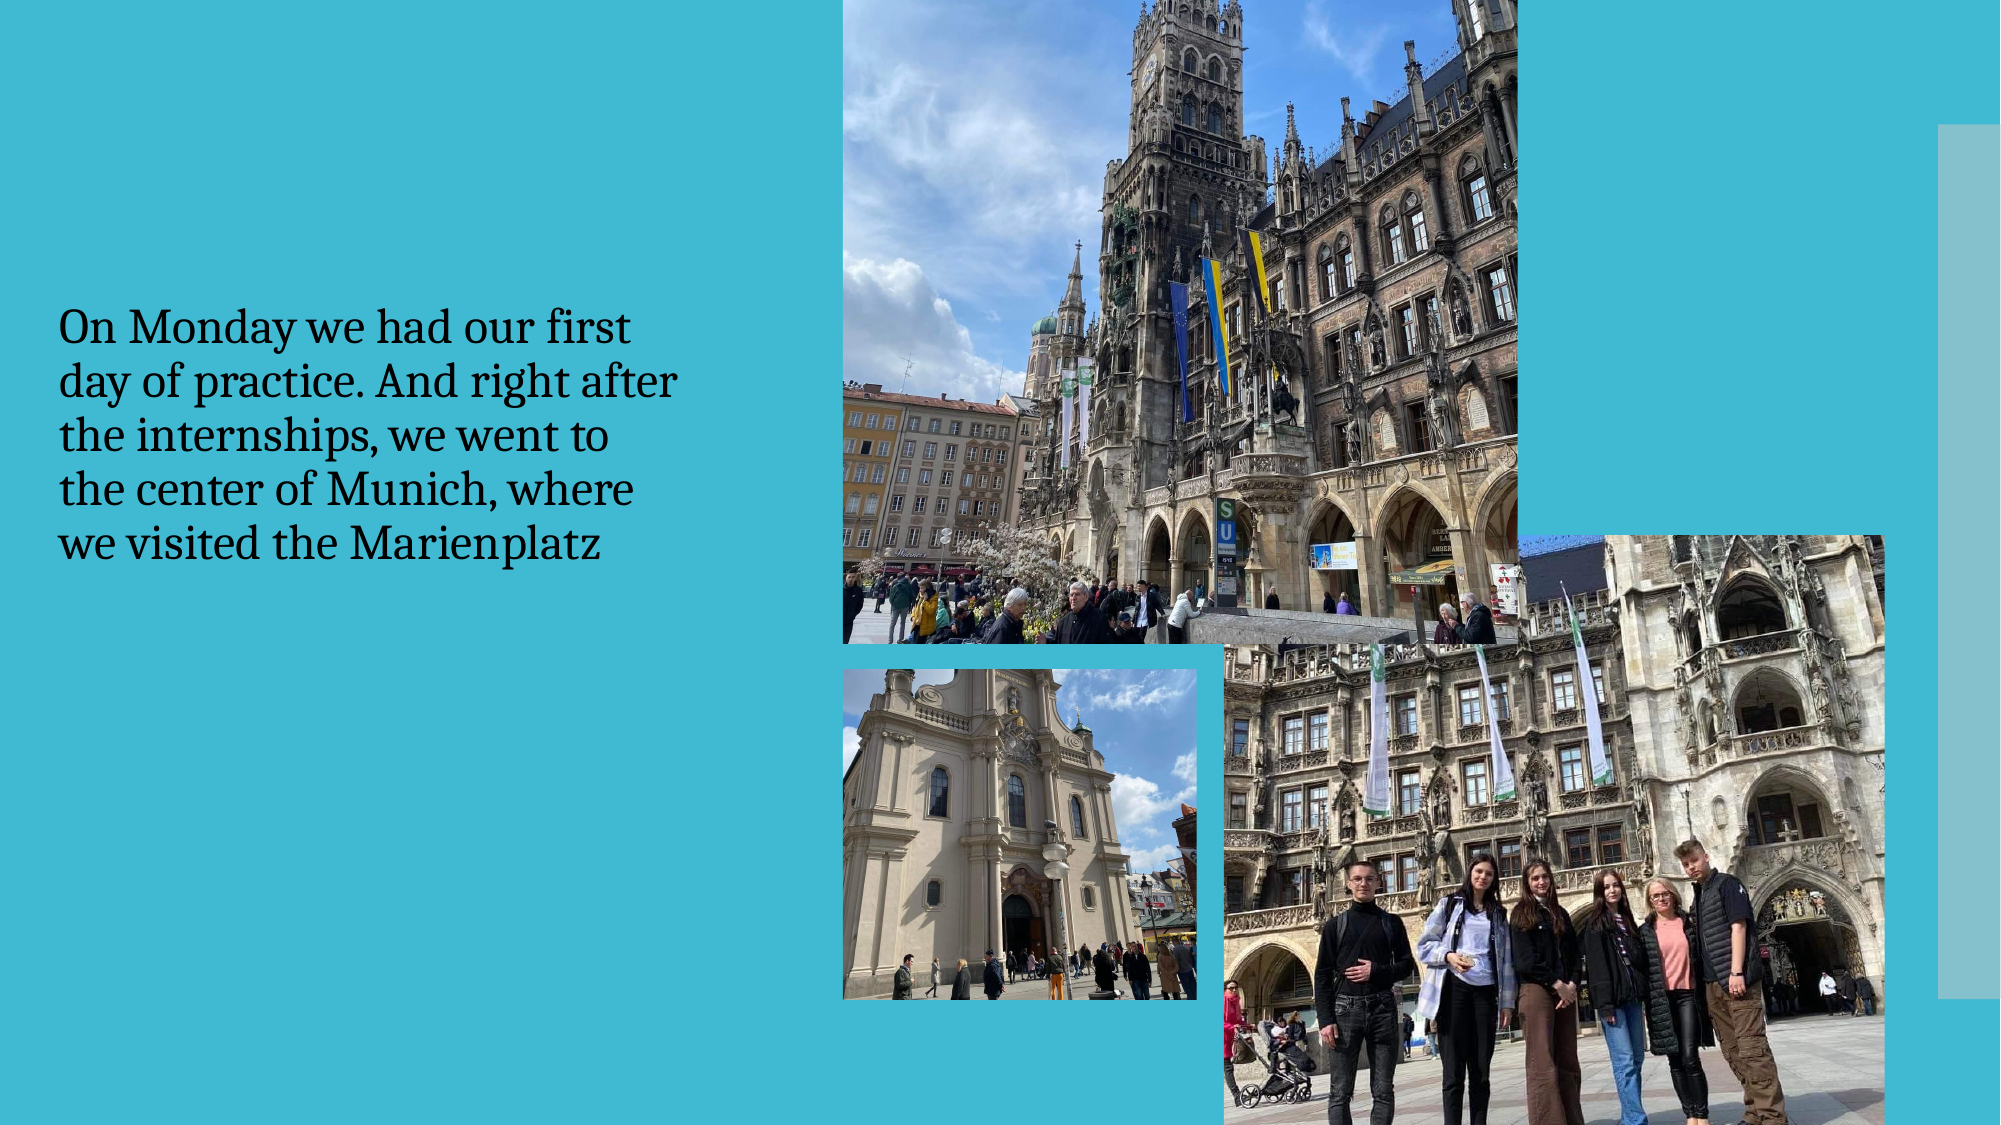

# On Monday we had our first day of practice. And right after the internships, we went to the center of Munich, where we visited the Marienplatz